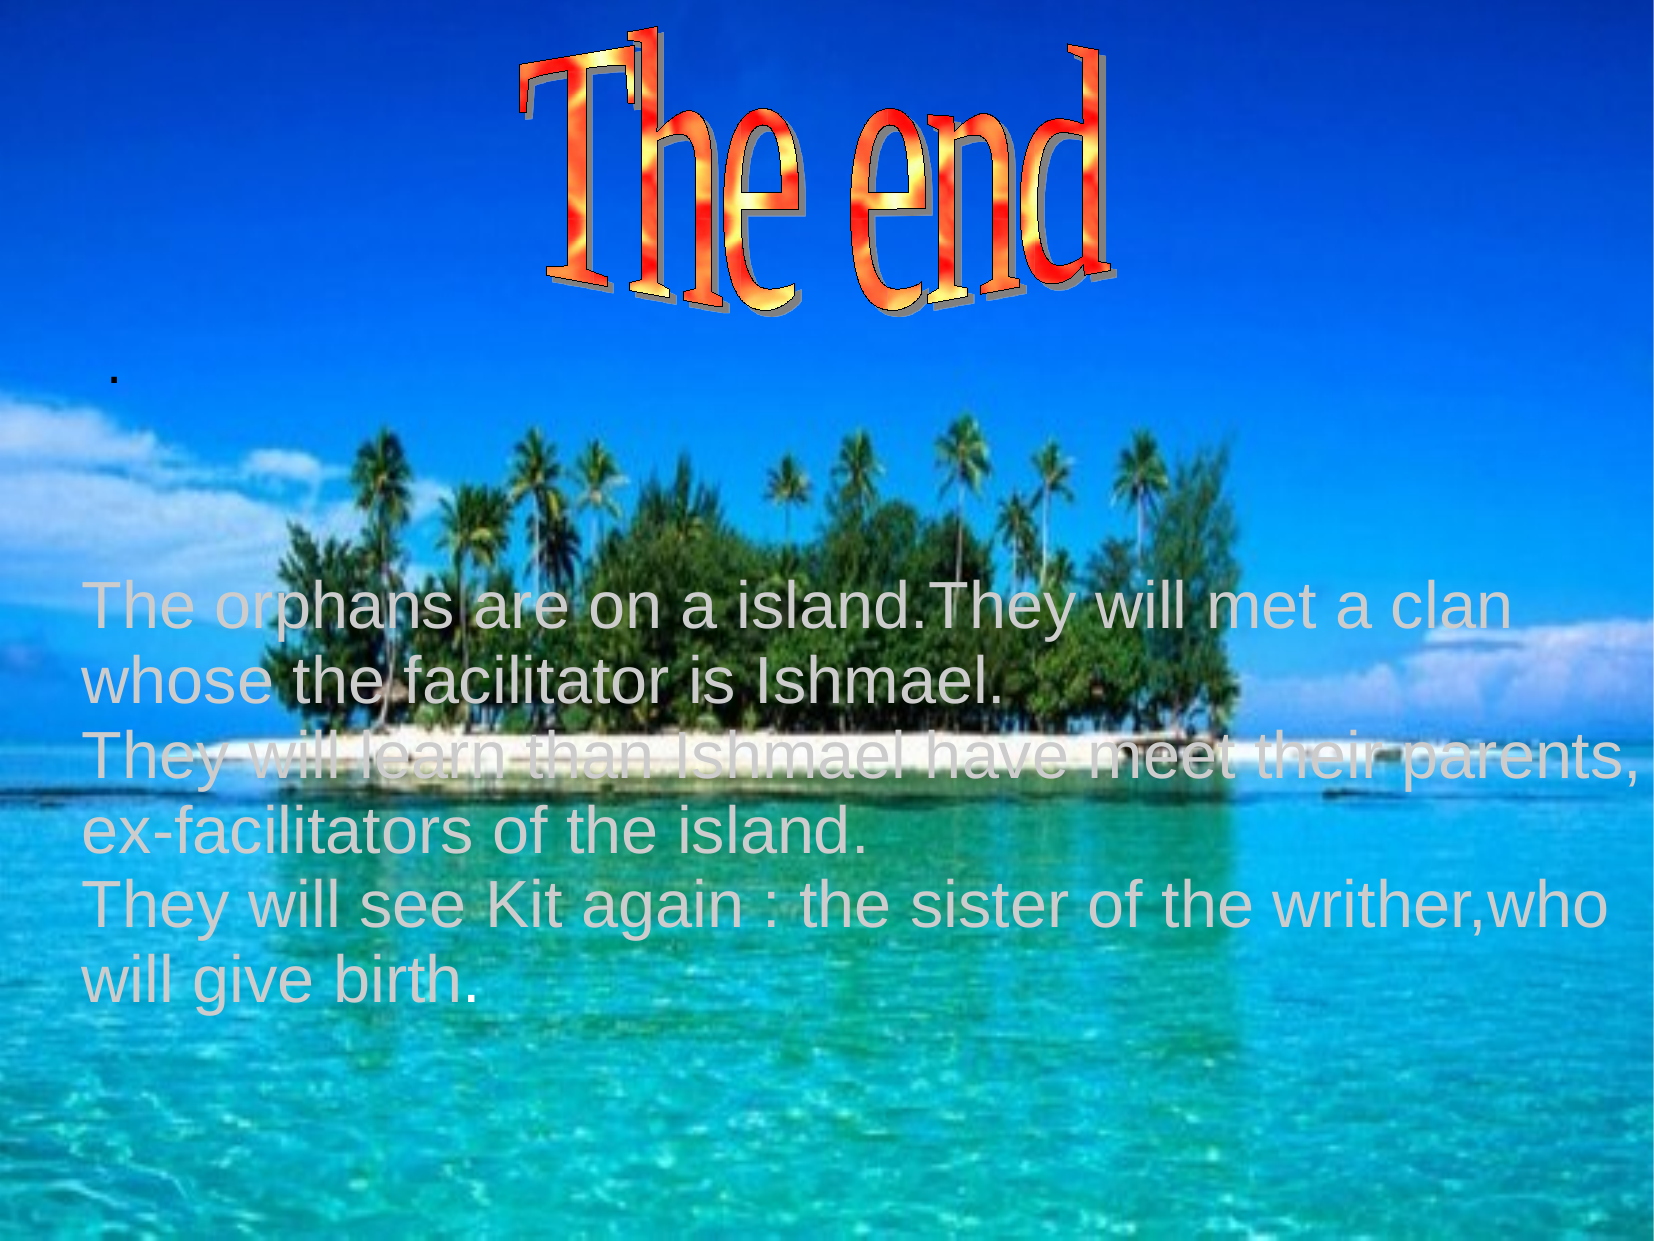

The end
#
.
The orphans are on a island.They will met a clan whose the facilitator is Ishmael.
They will learn than Ishmael have meet their parents, ex-facilitators of the island.
They will see Kit again : the sister of the writher,who will give birth.